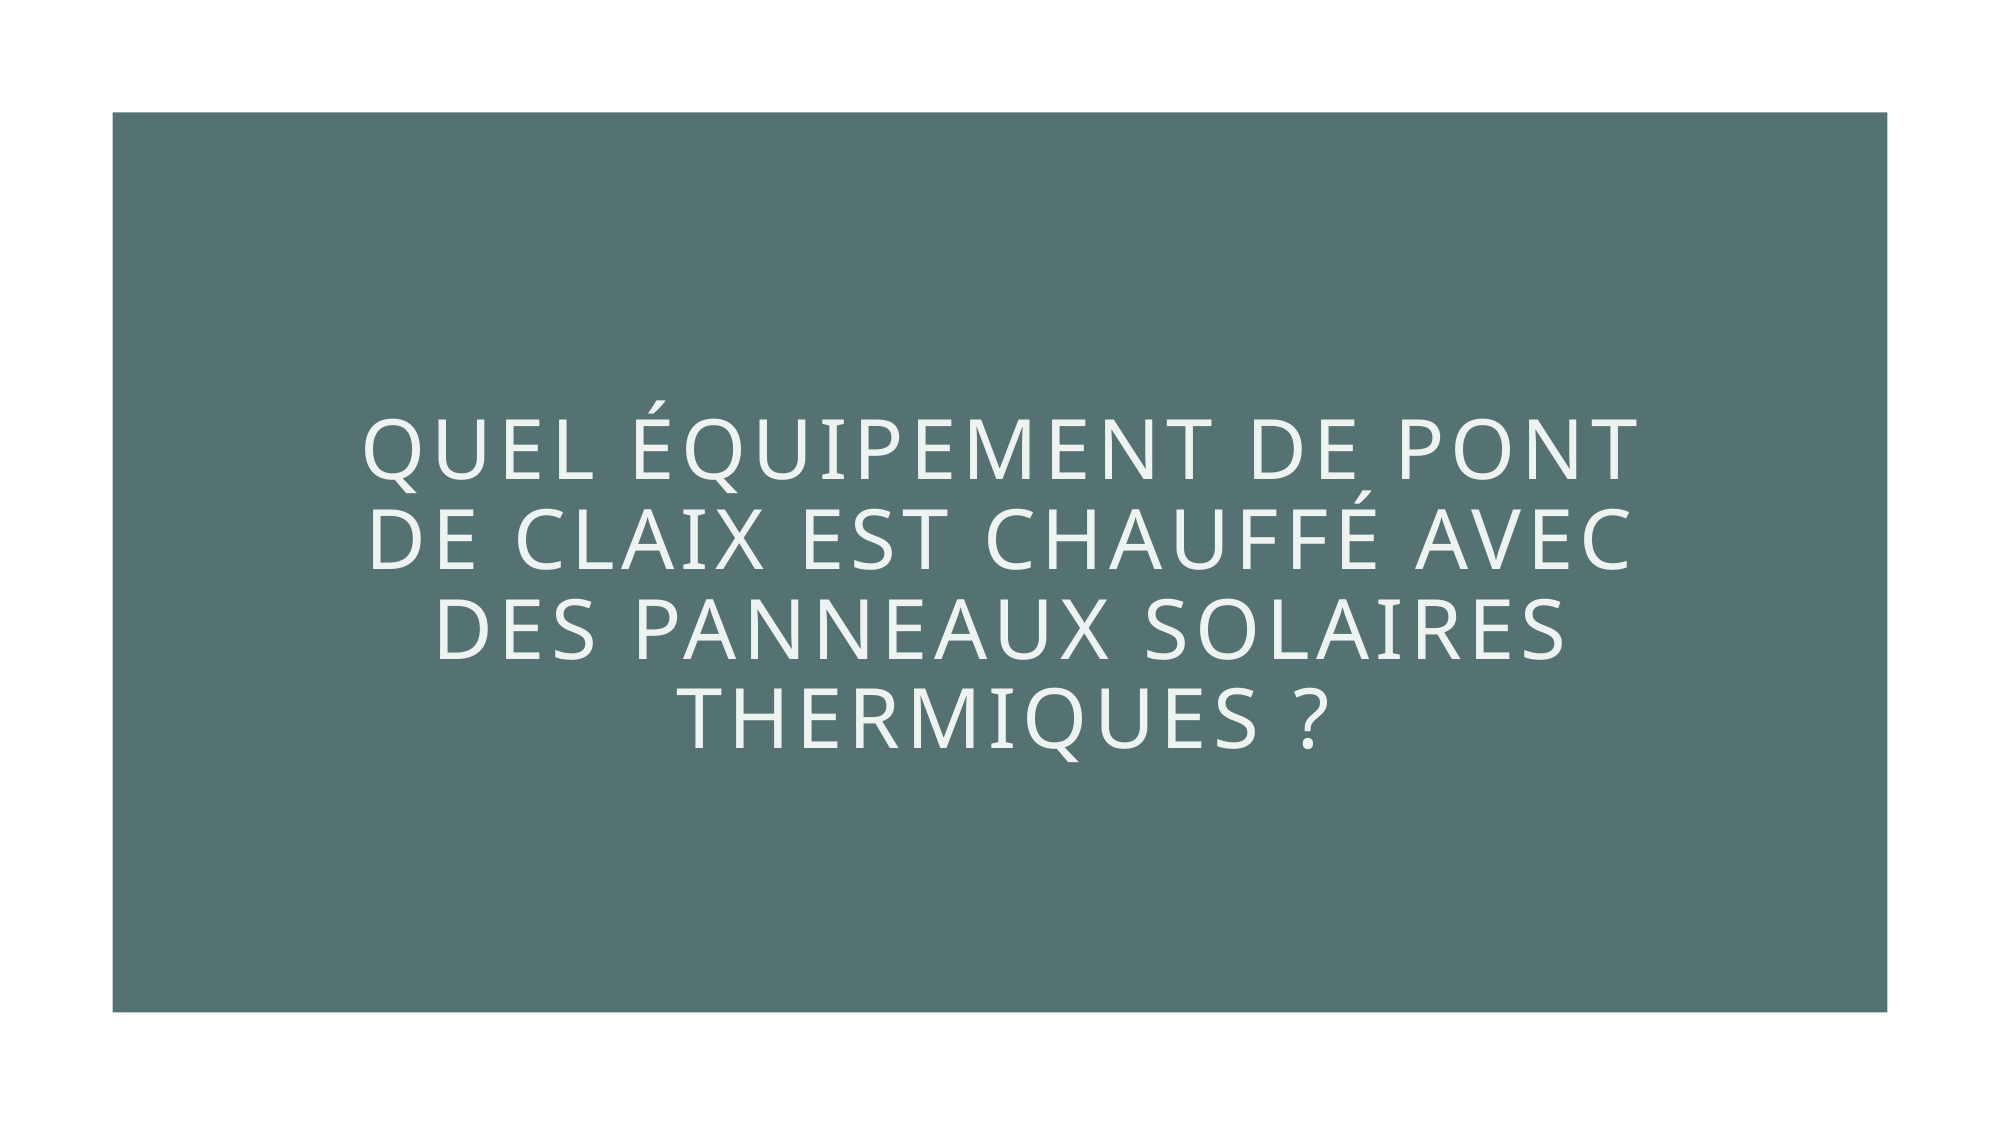

# Quel équipement de pont de claix est chauffé avec des panneaux solaires thermiques ?